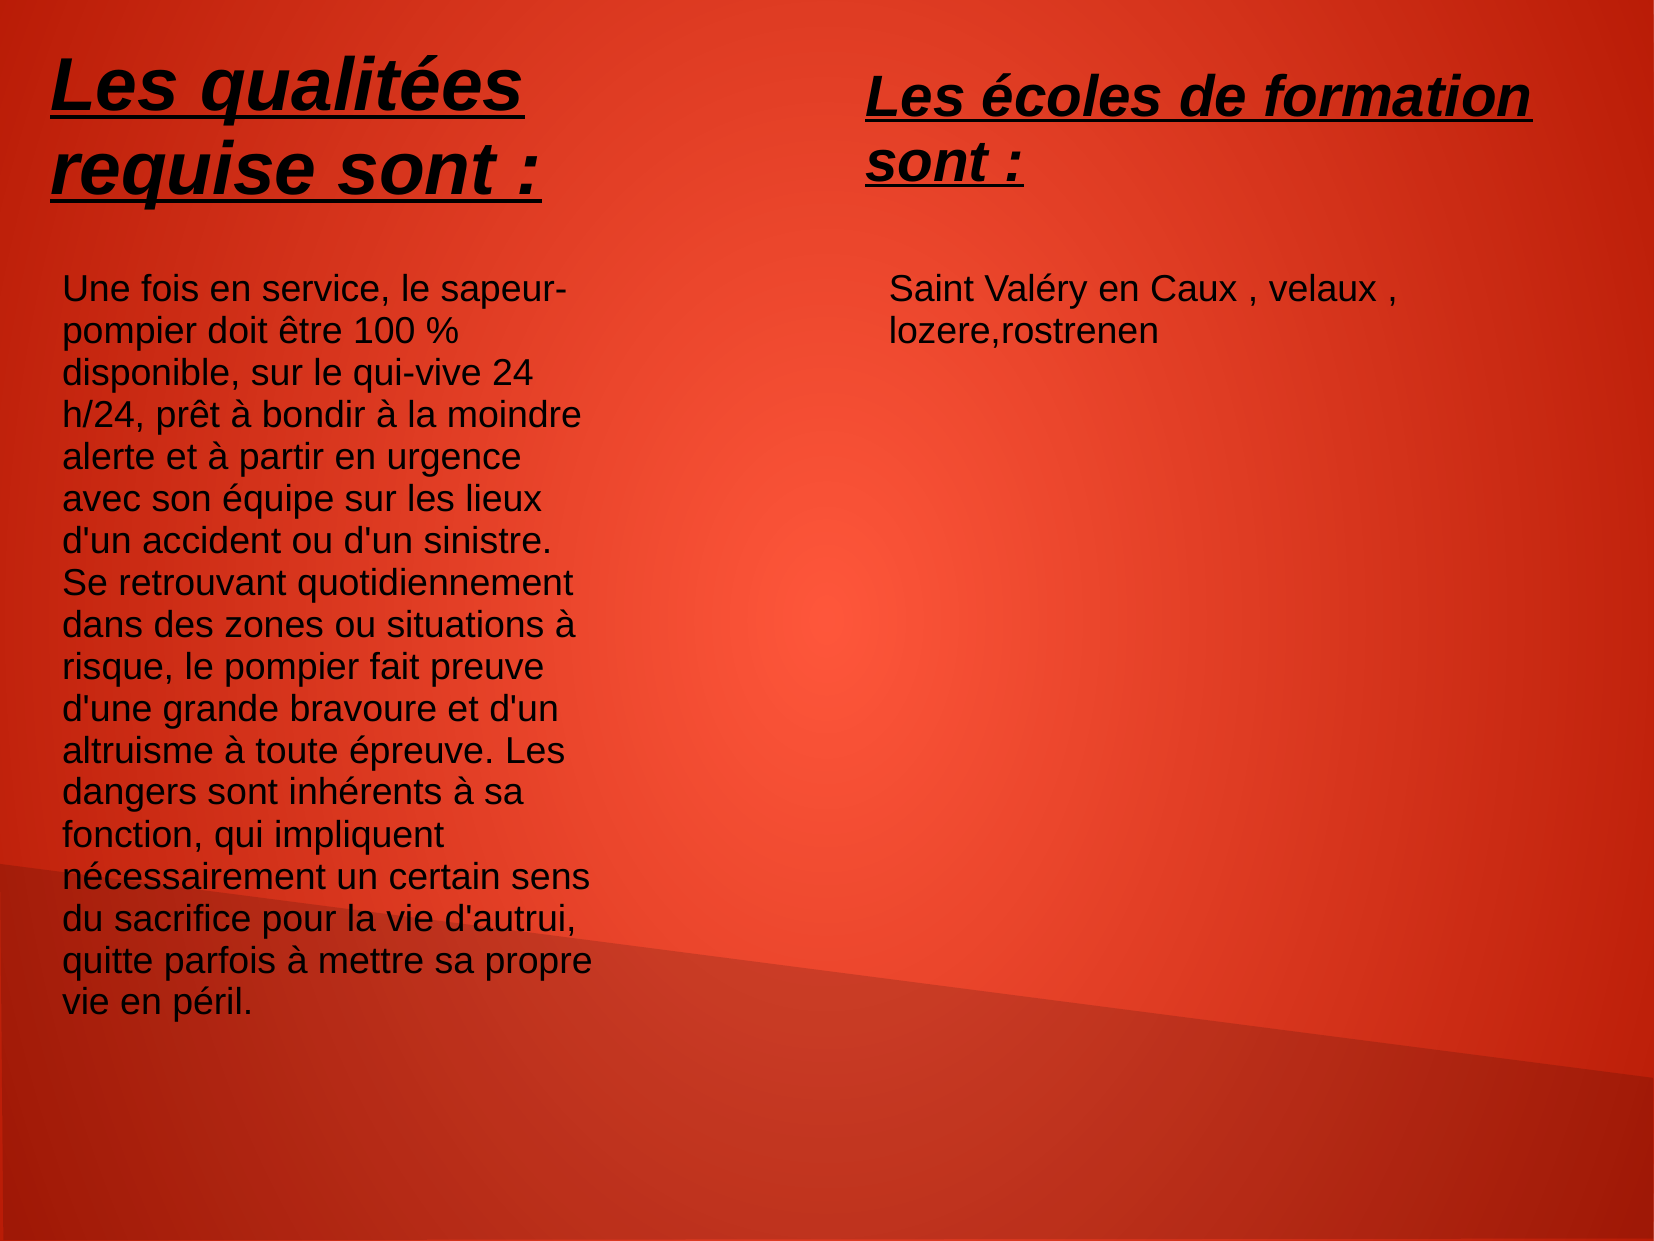

Les qualitées requise sont :
Les écoles de formation sont :
Une fois en service, le sapeur-pompier doit être 100 % disponible, sur le qui-vive 24 h/24, prêt à bondir à la moindre alerte et à partir en urgence avec son équipe sur les lieux d'un accident ou d'un sinistre. Se retrouvant quotidiennement dans des zones ou situations à risque, le pompier fait preuve d'une grande bravoure et d'un altruisme à toute épreuve. Les dangers sont inhérents à sa fonction, qui impliquent nécessairement un certain sens du sacrifice pour la vie d'autrui, quitte parfois à mettre sa propre vie en péril.
Saint Valéry en Caux , velaux , lozere,rostrenen